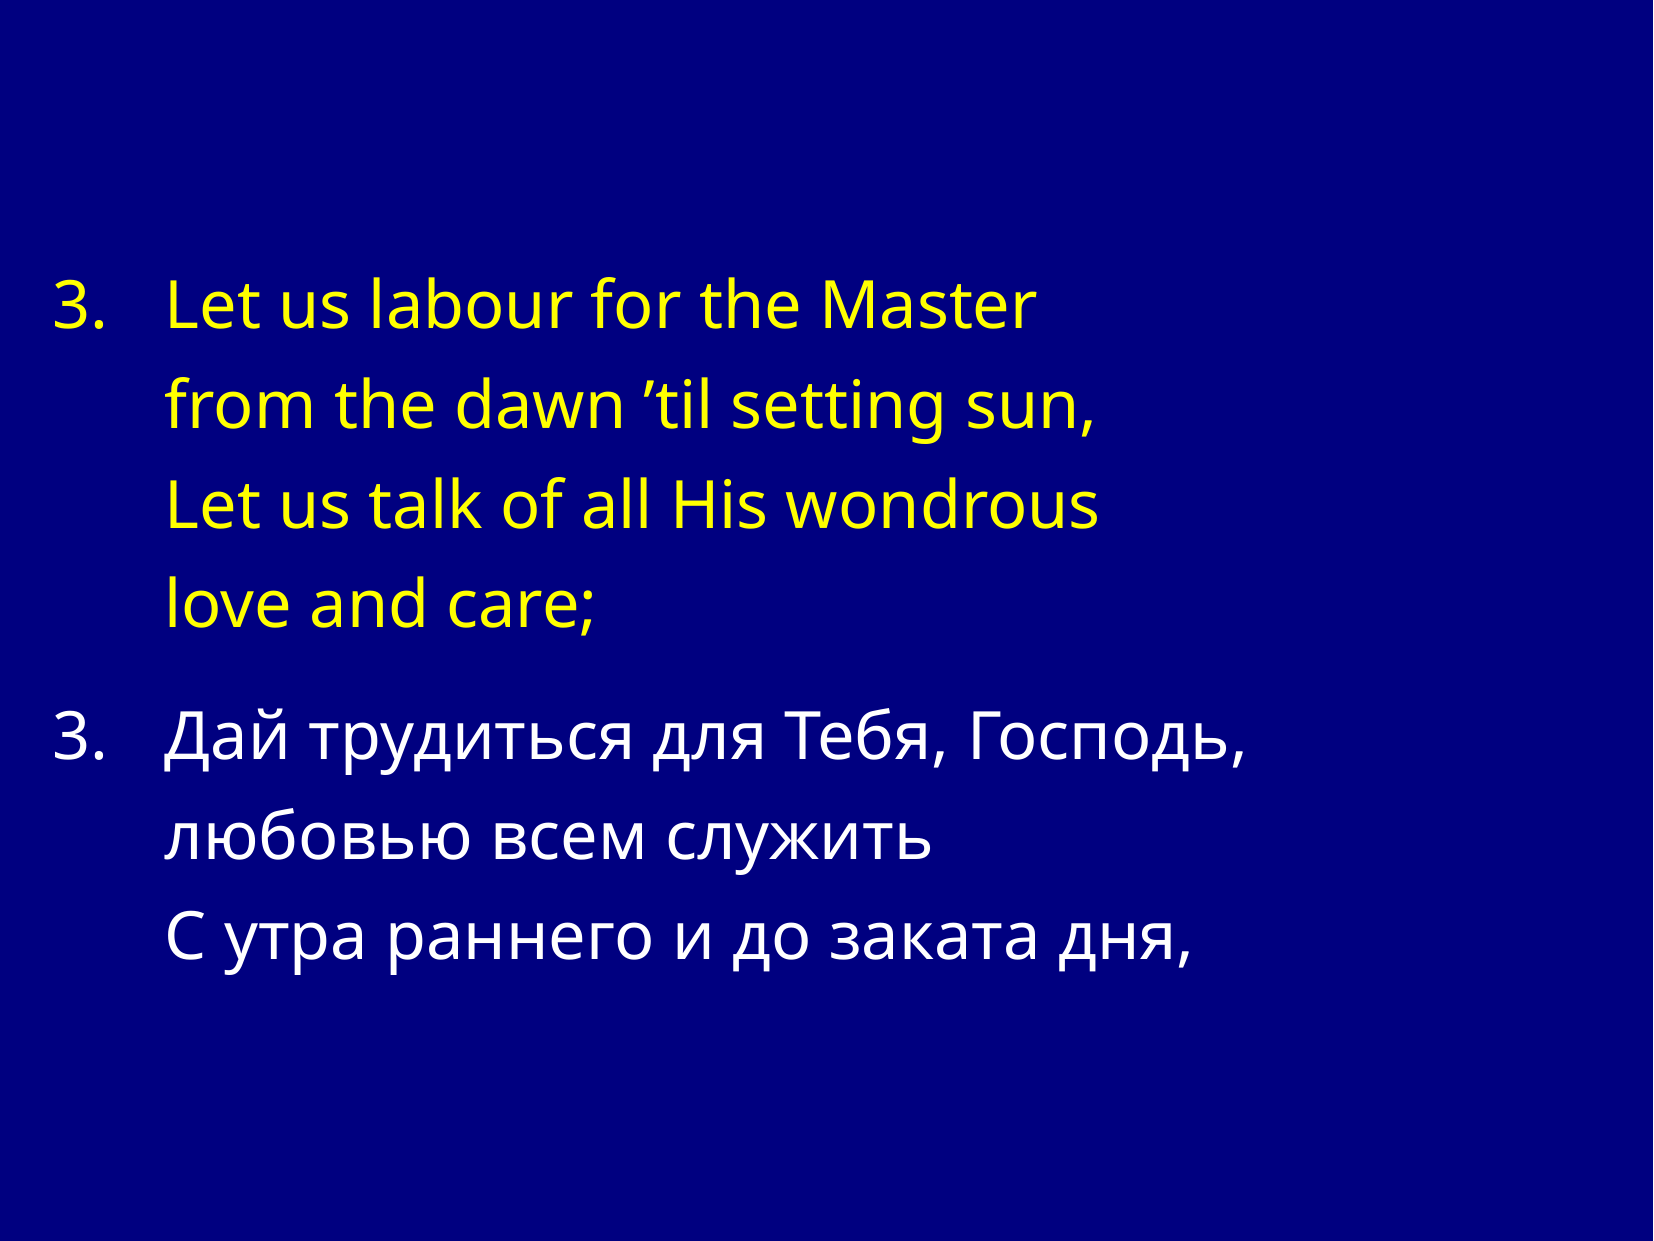

3.	Let us labour for the Master
	from the dawn ’til setting sun,
	Let us talk of all His wondrous
	love and care;
3.	Дай трудиться для Тебя, Господь,
	любовью всем служить
	С утра раннего и до заката дня,